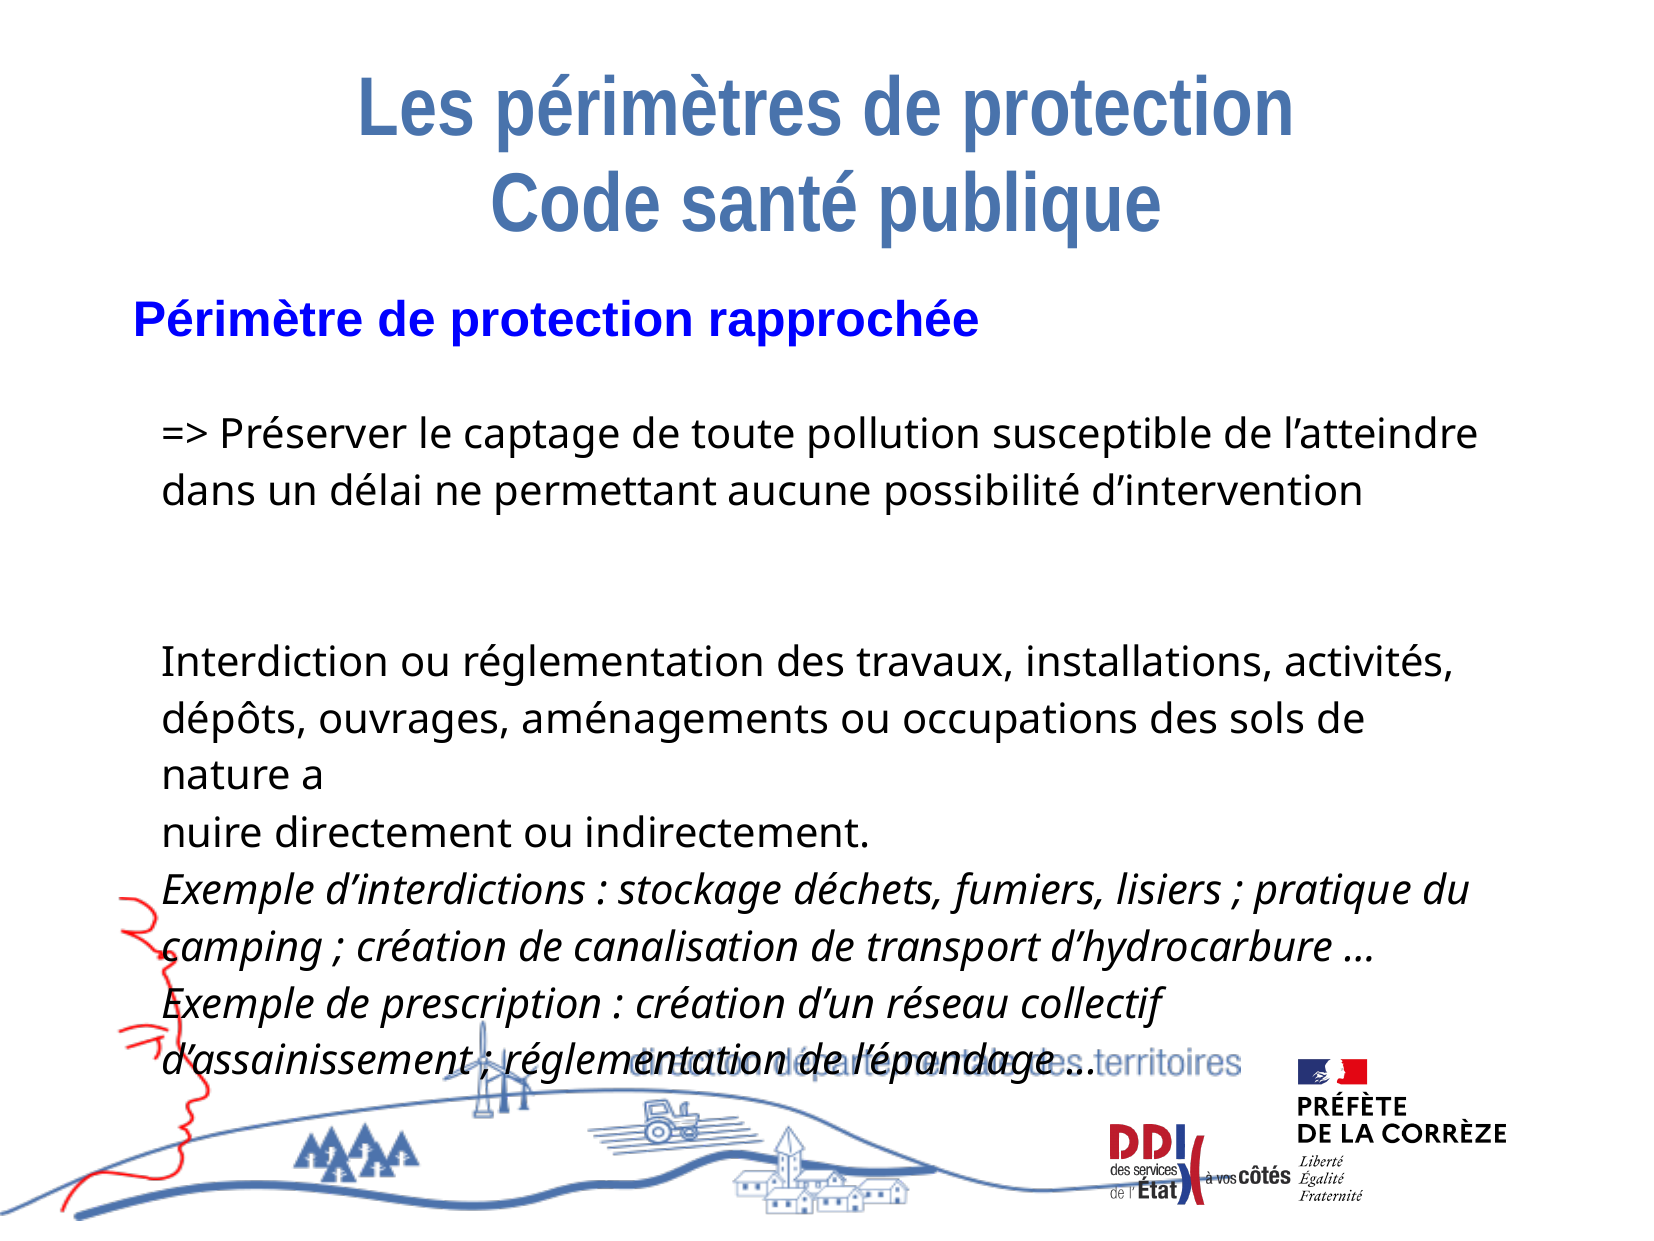

# Les périmètres de protection Code santé publique
Périmètre de protection rapprochée
=> Préserver le captage de toute pollution susceptible de l’atteindre dans un délai ne permettant aucune possibilité d’intervention
Interdiction ou réglementation des travaux, installations, activités,
dépôts, ouvrages, aménagements ou occupations des sols de nature a
nuire directement ou indirectement.
Exemple d’interdictions : stockage déchets, fumiers, lisiers ; pratique du camping ; création de canalisation de transport d’hydrocarbure …
Exemple de prescription : création d’un réseau collectif d’assainissement ; réglementation de l’épandage ...